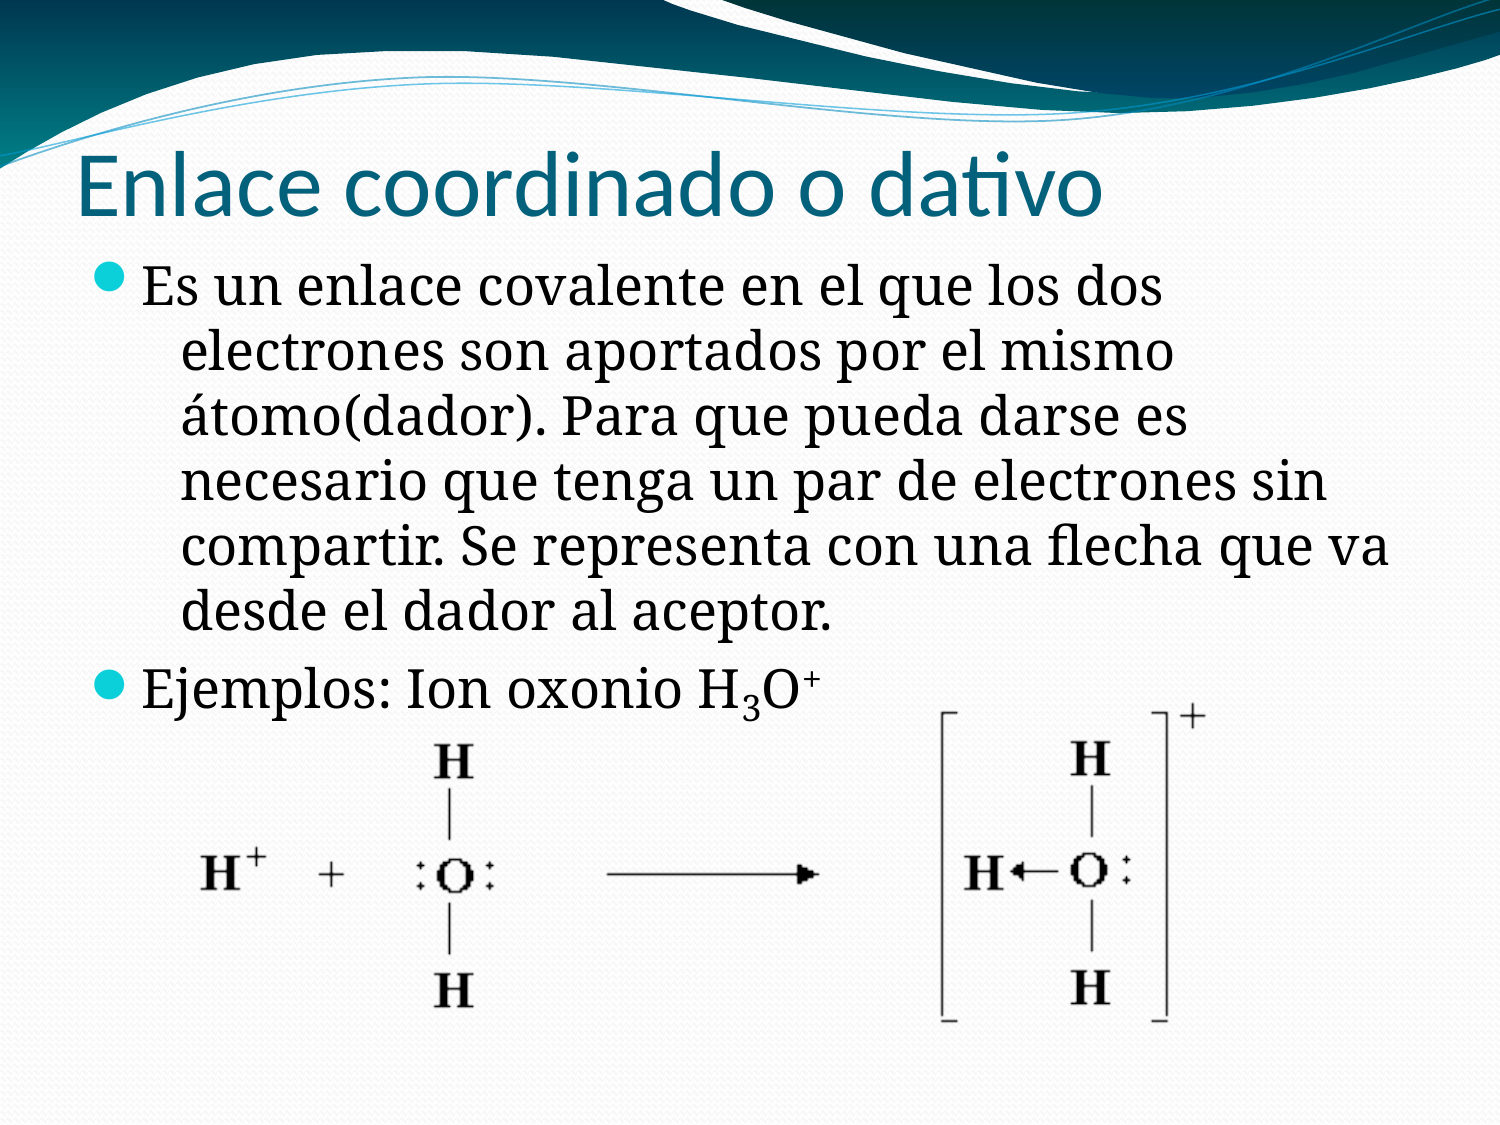

# Enlace coordinado o dativo
Es un enlace covalente en el que los dos electrones son aportados por el mismo átomo(dador). Para que pueda darse es necesario que tenga un par de electrones sin compartir. Se representa con una flecha que va desde el dador al aceptor.
Ejemplos: Ion oxonio H3O+